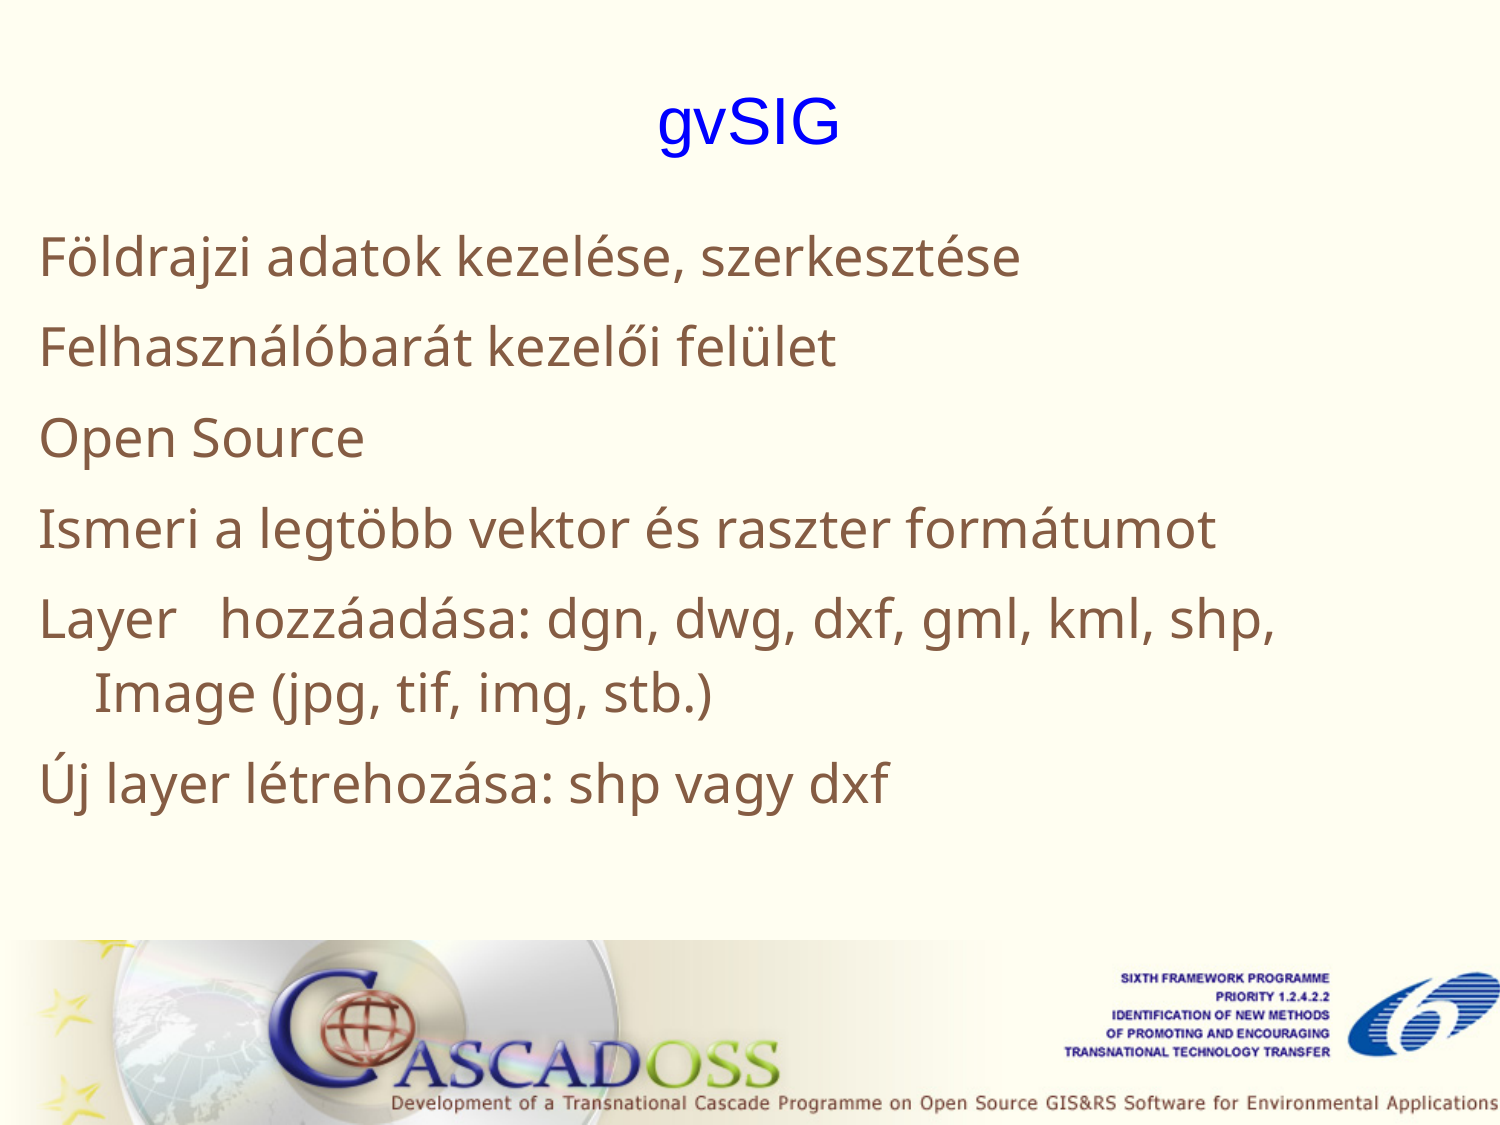

# gvSIG
Földrajzi adatok kezelése, szerkesztése
Felhasználóbarát kezelői felület
Open Source
Ismeri a legtöbb vektor és raszter formátumot
Layer hozzáadása: dgn, dwg, dxf, gml, kml, shp, Image (jpg, tif, img, stb.)
Új layer létrehozása: shp vagy dxf